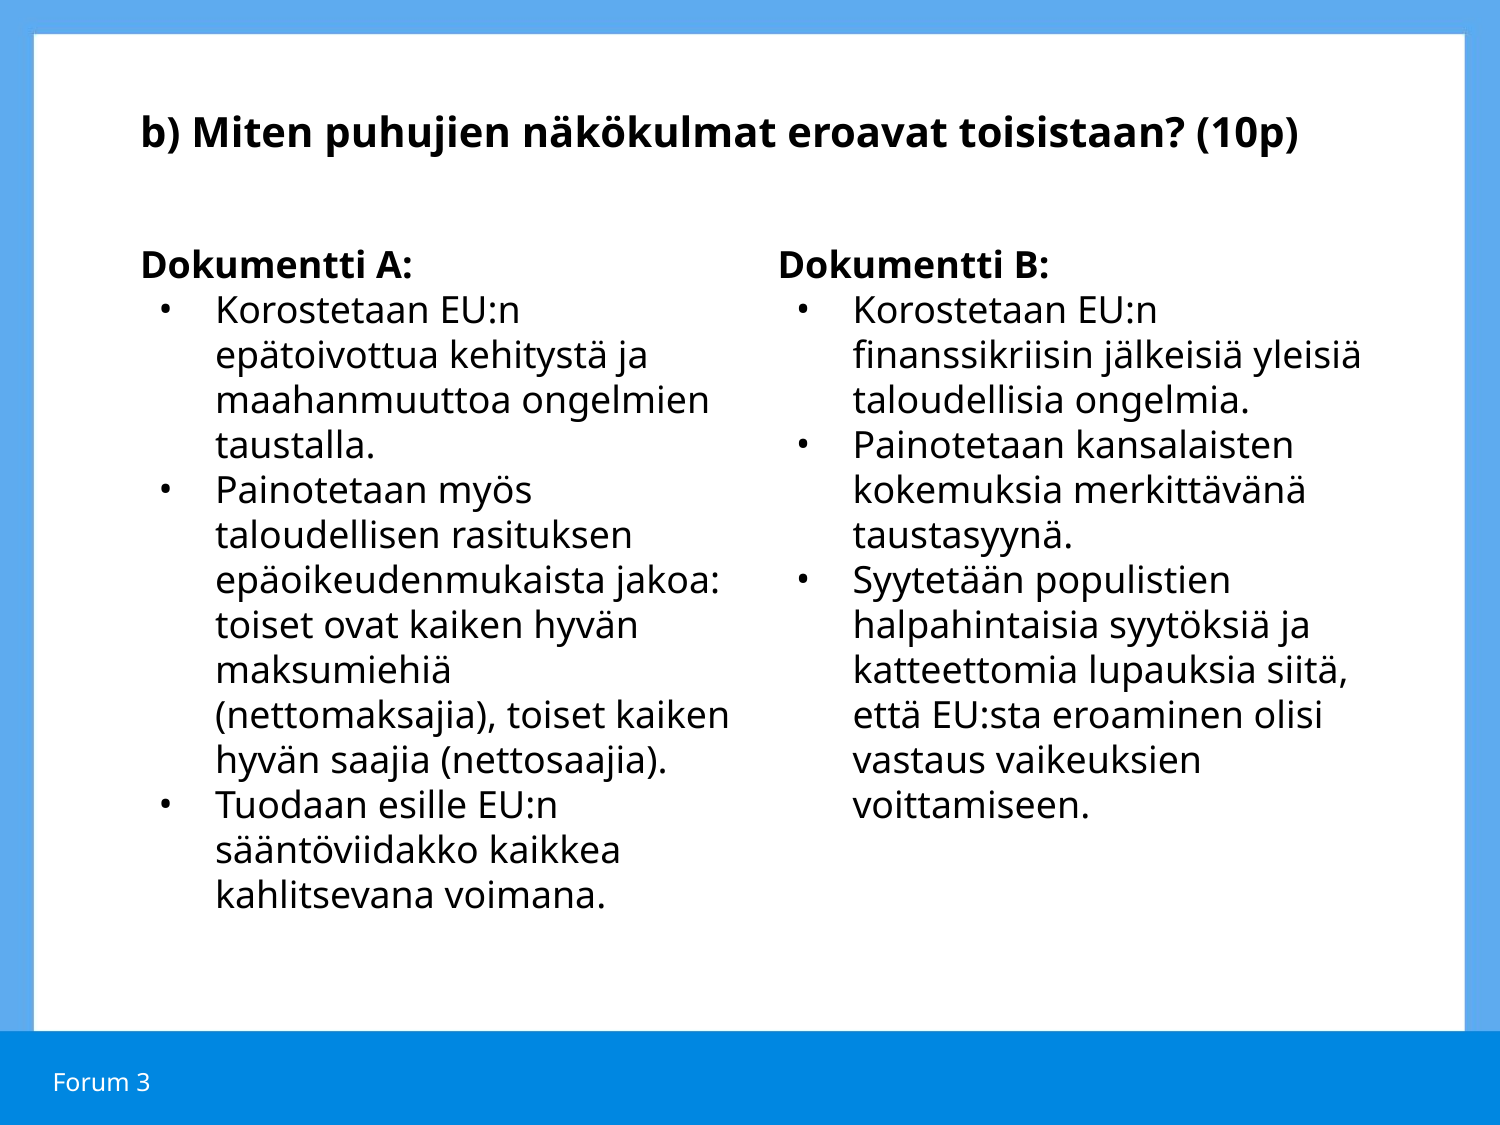

# b) Miten puhujien näkökulmat eroavat toisistaan? (10p)
Dokumentti A:
Korostetaan EU:n epätoivottua kehitystä ja maahanmuuttoa ongelmien taustalla.
Painotetaan myös taloudellisen rasituksen epäoikeudenmukaista jakoa: toiset ovat kaiken hyvän maksumiehiä (nettomaksajia), toiset kaiken hyvän saajia (nettosaajia).
Tuodaan esille EU:n sääntöviidakko kaikkea kahlitsevana voimana.
Dokumentti B:
Korostetaan EU:n finanssikriisin jälkeisiä yleisiä taloudellisia ongelmia.
Painotetaan kansalaisten kokemuksia merkittävänä taustasyynä.
Syytetään populistien halpahintaisia syytöksiä ja katteettomia lupauksia siitä, että EU:sta eroaminen olisi vastaus vaikeuksien voittamiseen.